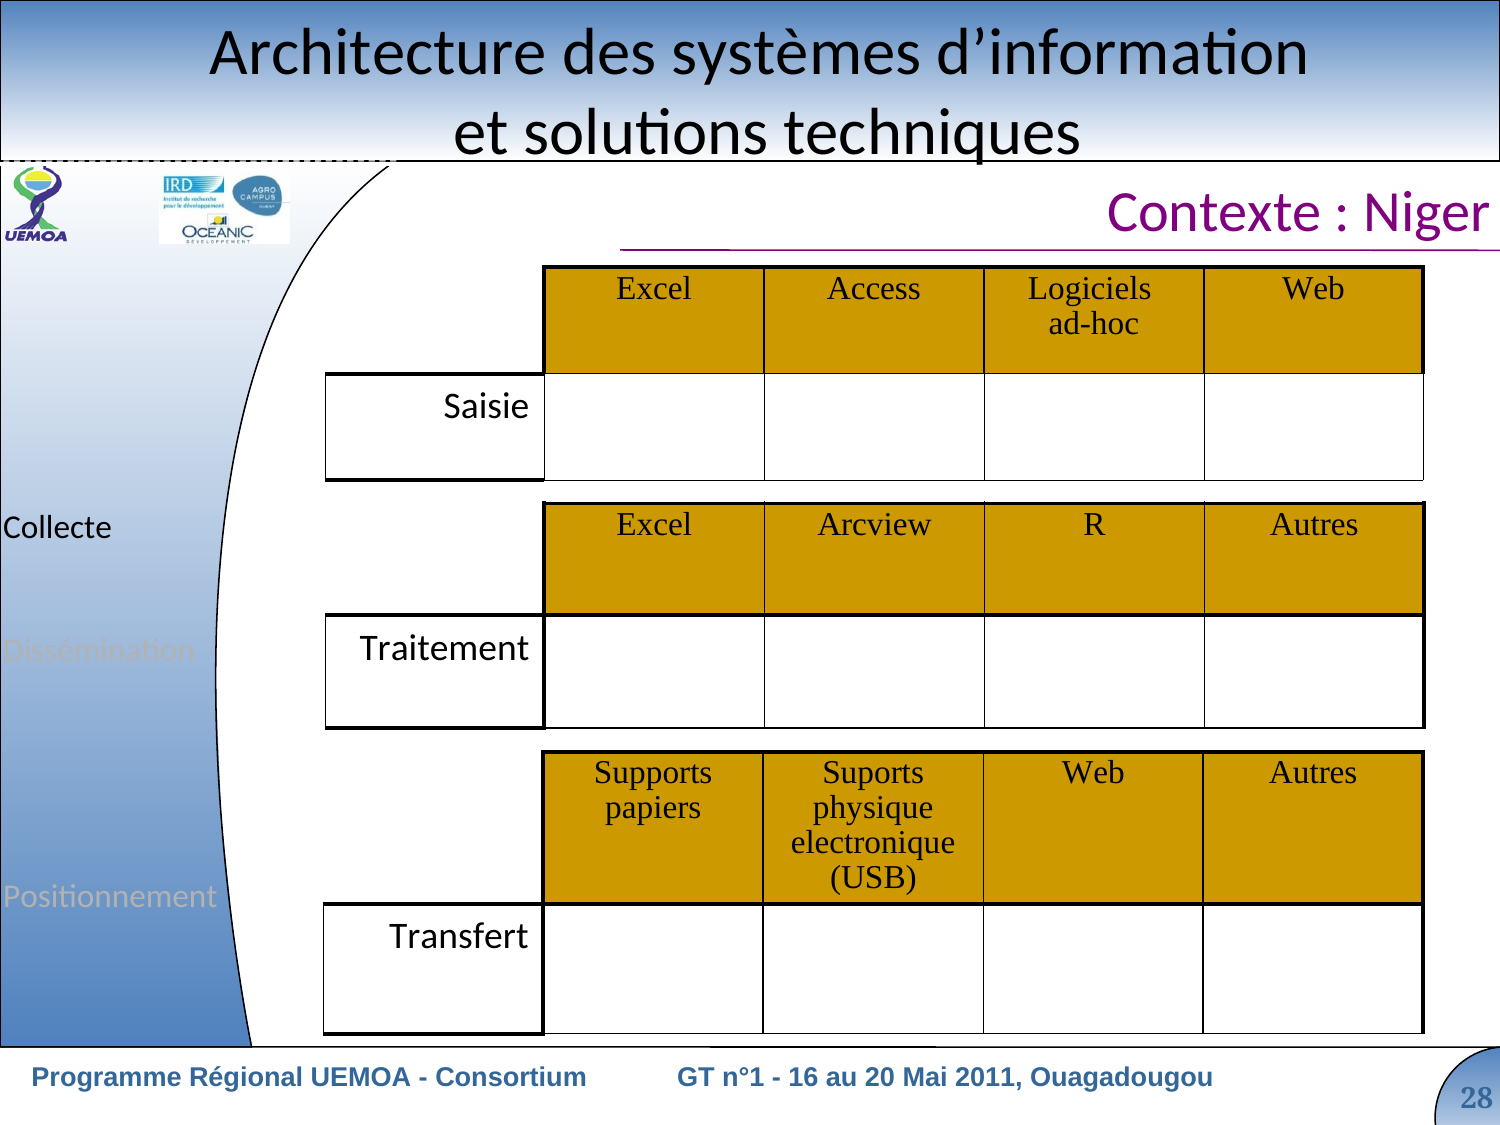

Architecture des systèmes d’information
et solutions techniques
Contexte : Niger
| | Excel | Access | Logiciels ad-hoc | Web |
| --- | --- | --- | --- | --- |
| Saisie | | | | |
| | Excel | Arcview | R | Autres |
| --- | --- | --- | --- | --- |
| Traitement | | | | |
| | Supports papiers | Suports physique electronique (USB) | Web | Autres |
| --- | --- | --- | --- | --- |
| Transfert | | | | |
| Collecte Dissémination Positionnement |
| --- |